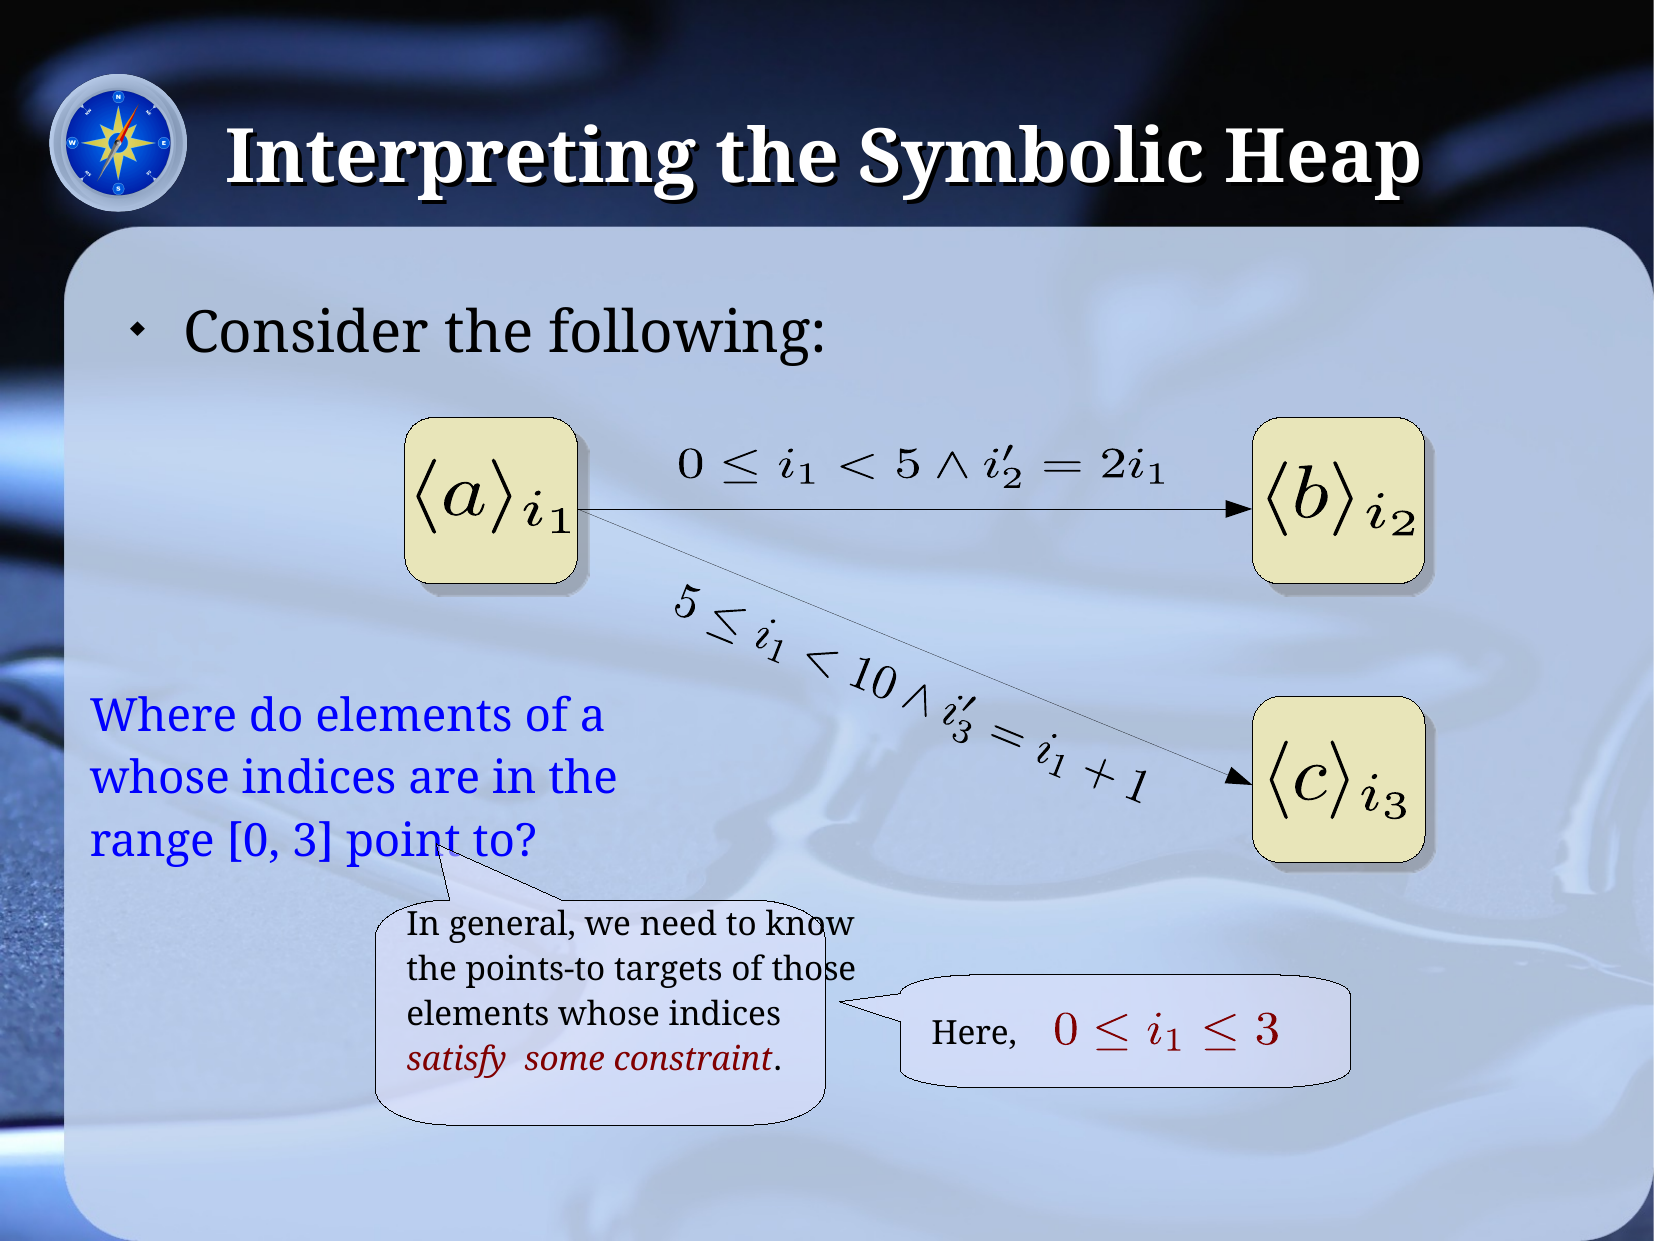

# Interpreting the Symbolic Heap
Consider the following:
Where do elements of a
whose indices are in the range [0, 3] point to?
In general, we need to know
the points-to targets of those
elements whose indices
satisfy some constraint.
Here,